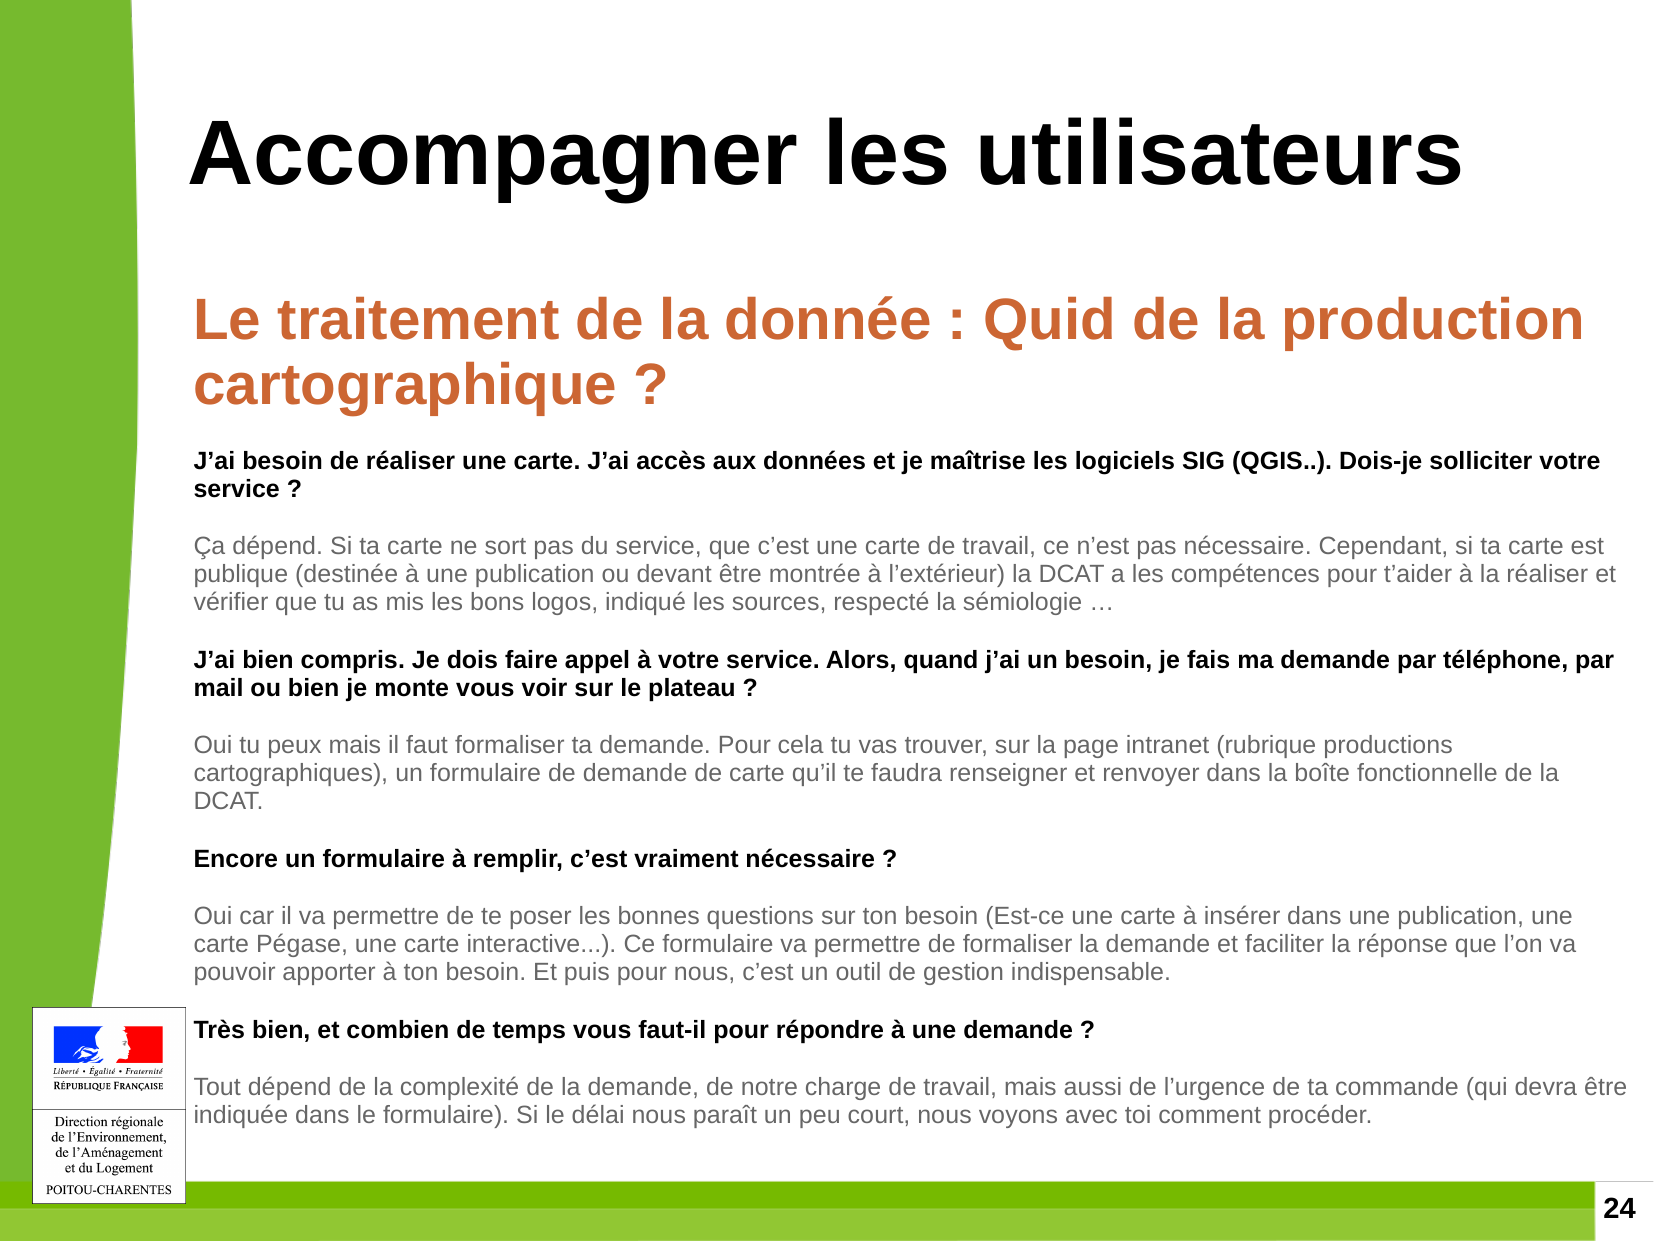

# Accompagner les utilisateurs
Le traitement de la donnée : Quid de la production cartographique ?
J’ai besoin de réaliser une carte. J’ai accès aux données et je maîtrise les logiciels SIG (QGIS..). Dois-je solliciter votre service ?
Ça dépend. Si ta carte ne sort pas du service, que c’est une carte de travail, ce n’est pas nécessaire. Cependant, si ta carte est publique (destinée à une publication ou devant être montrée à l’extérieur) la DCAT a les compétences pour t’aider à la réaliser et vérifier que tu as mis les bons logos, indiqué les sources, respecté la sémiologie …
J’ai bien compris. Je dois faire appel à votre service. Alors, quand j’ai un besoin, je fais ma demande par téléphone, par mail ou bien je monte vous voir sur le plateau ?
Oui tu peux mais il faut formaliser ta demande. Pour cela tu vas trouver, sur la page intranet (rubrique productions cartographiques), un formulaire de demande de carte qu’il te faudra renseigner et renvoyer dans la boîte fonctionnelle de la DCAT.
Encore un formulaire à remplir, c’est vraiment nécessaire ?
Oui car il va permettre de te poser les bonnes questions sur ton besoin (Est-ce une carte à insérer dans une publication, une carte Pégase, une carte interactive...). Ce formulaire va permettre de formaliser la demande et faciliter la réponse que l’on va pouvoir apporter à ton besoin. Et puis pour nous, c’est un outil de gestion indispensable.
Très bien, et combien de temps vous faut-il pour répondre à une demande ?
Tout dépend de la complexité de la demande, de notre charge de travail, mais aussi de l’urgence de ta commande (qui devra être indiquée dans le formulaire). Si le délai nous paraît un peu court, nous voyons avec toi comment procéder.